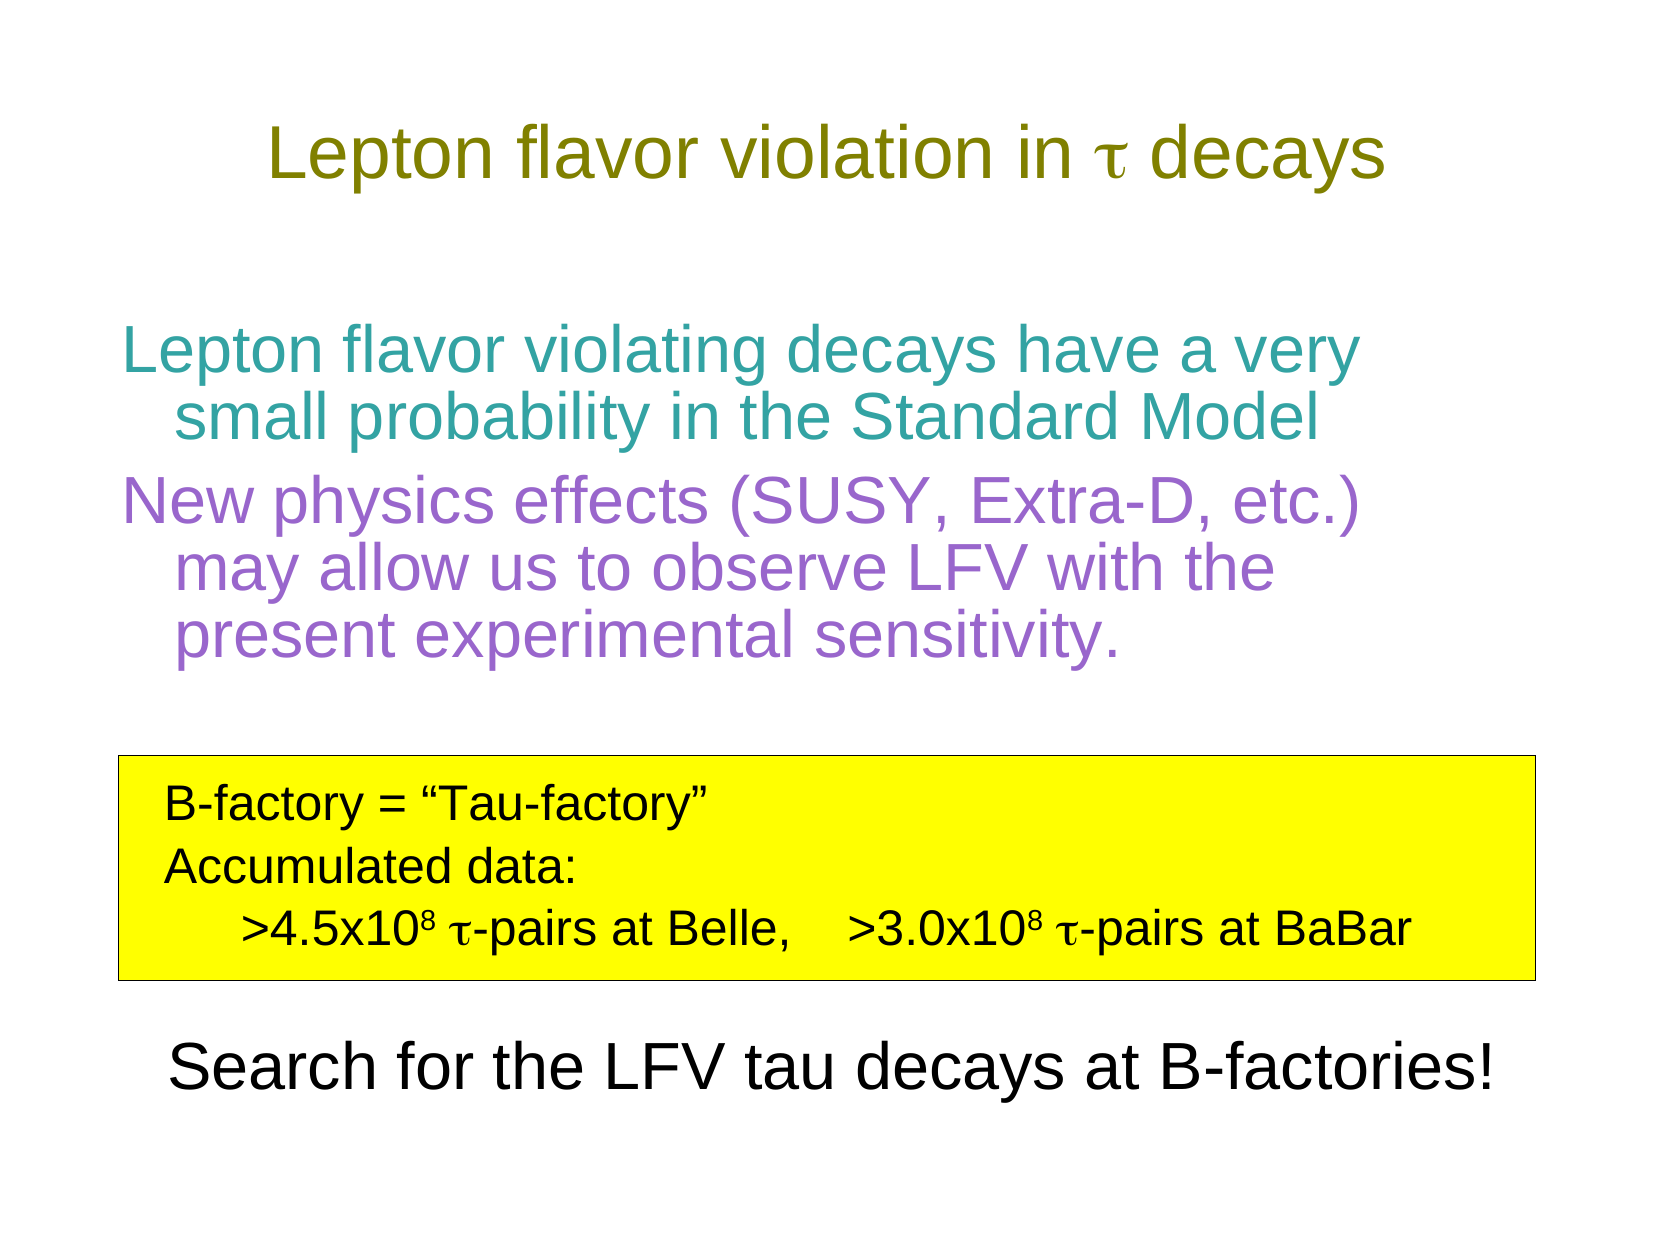

Lepton flavor violation in  decays
# Lepton flavor violating decays have a very small probability in the Standard Model
New physics effects (SUSY, Extra-D, etc.) may allow us to observe LFV with the present experimental sensitivity.
B-factory = “Tau-factory”
Accumulated data:
>4.5x108 -pairs at Belle, >3.0x108 -pairs at BaBar
Search for the LFV tau decays at B-factories!